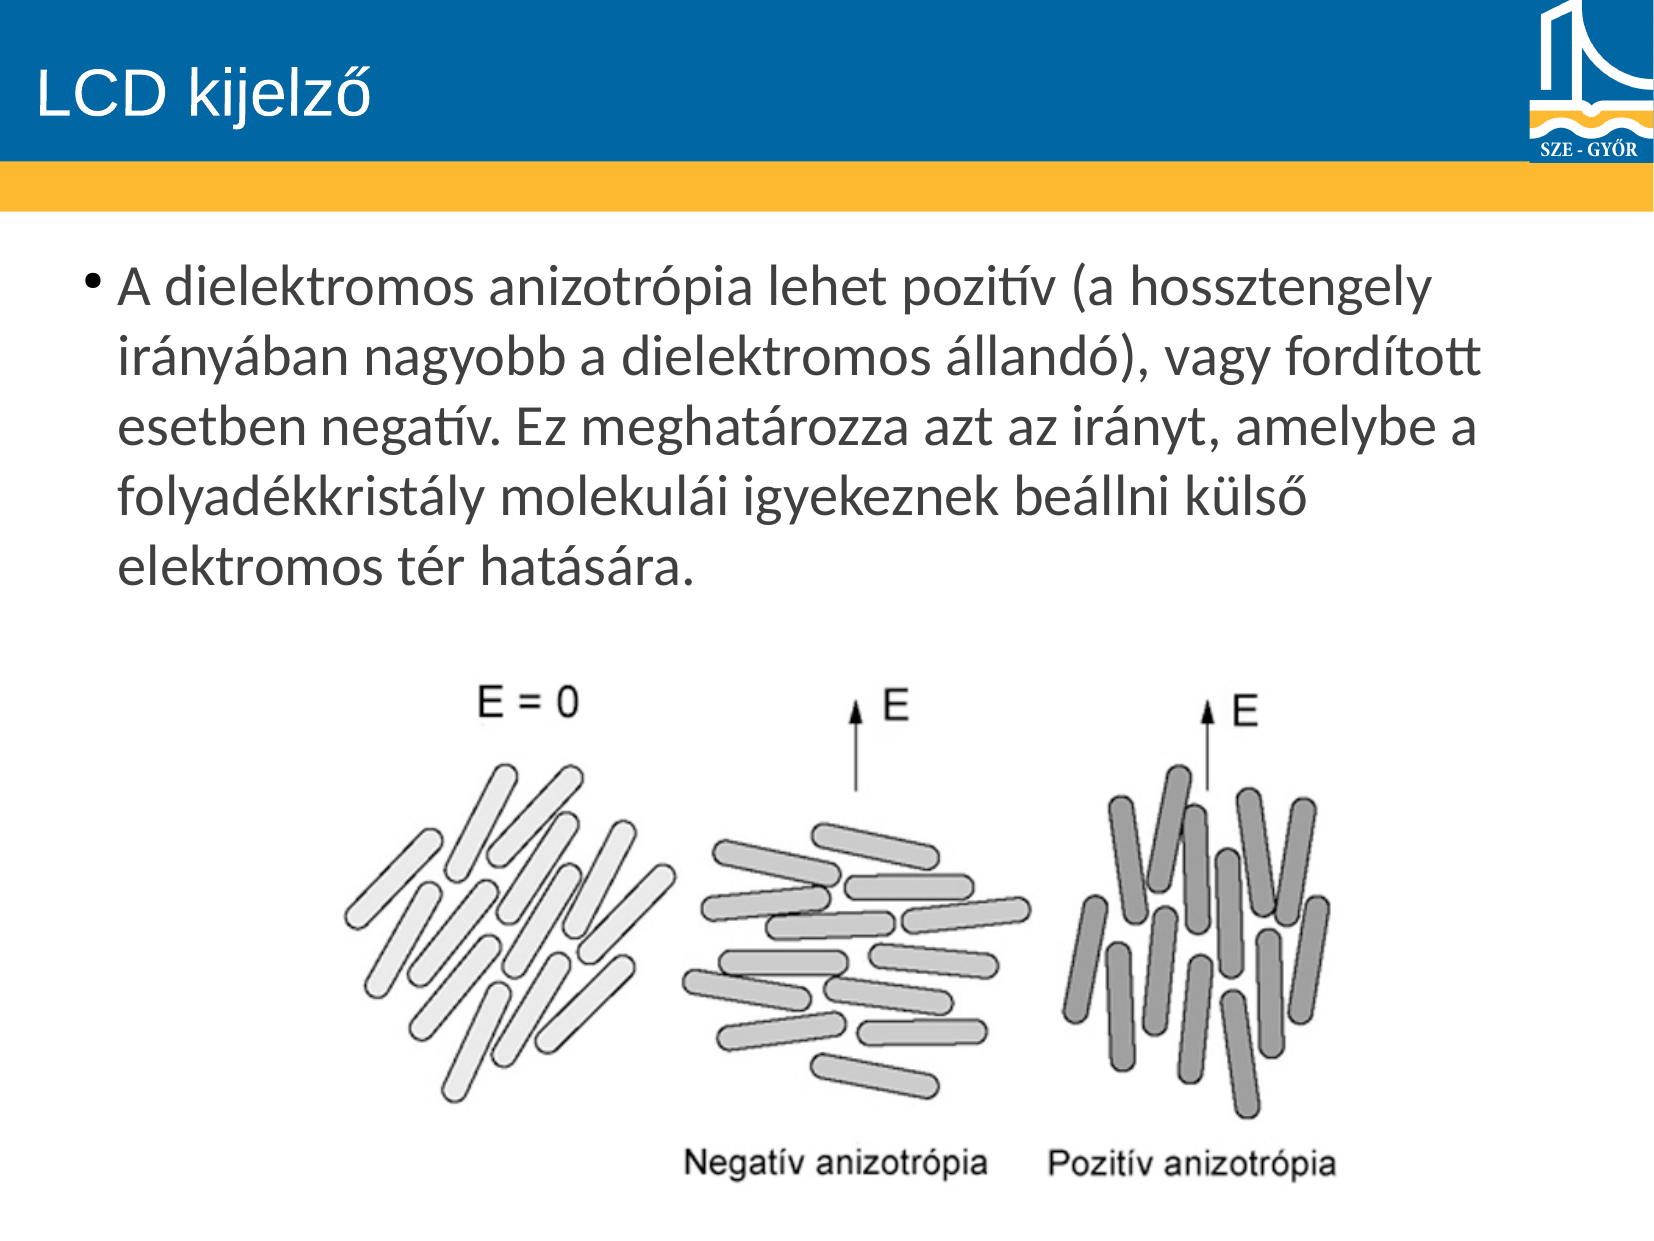

LCD kijelző
A dielektromos anizotrópia lehet pozitív (a hossztengely irányában nagyobb a dielektromos állandó), vagy fordított esetben negatív. Ez meghatározza azt az irányt, amelybe a folyadékkristály molekulái igyekeznek beállni külső elektromos tér hatására.